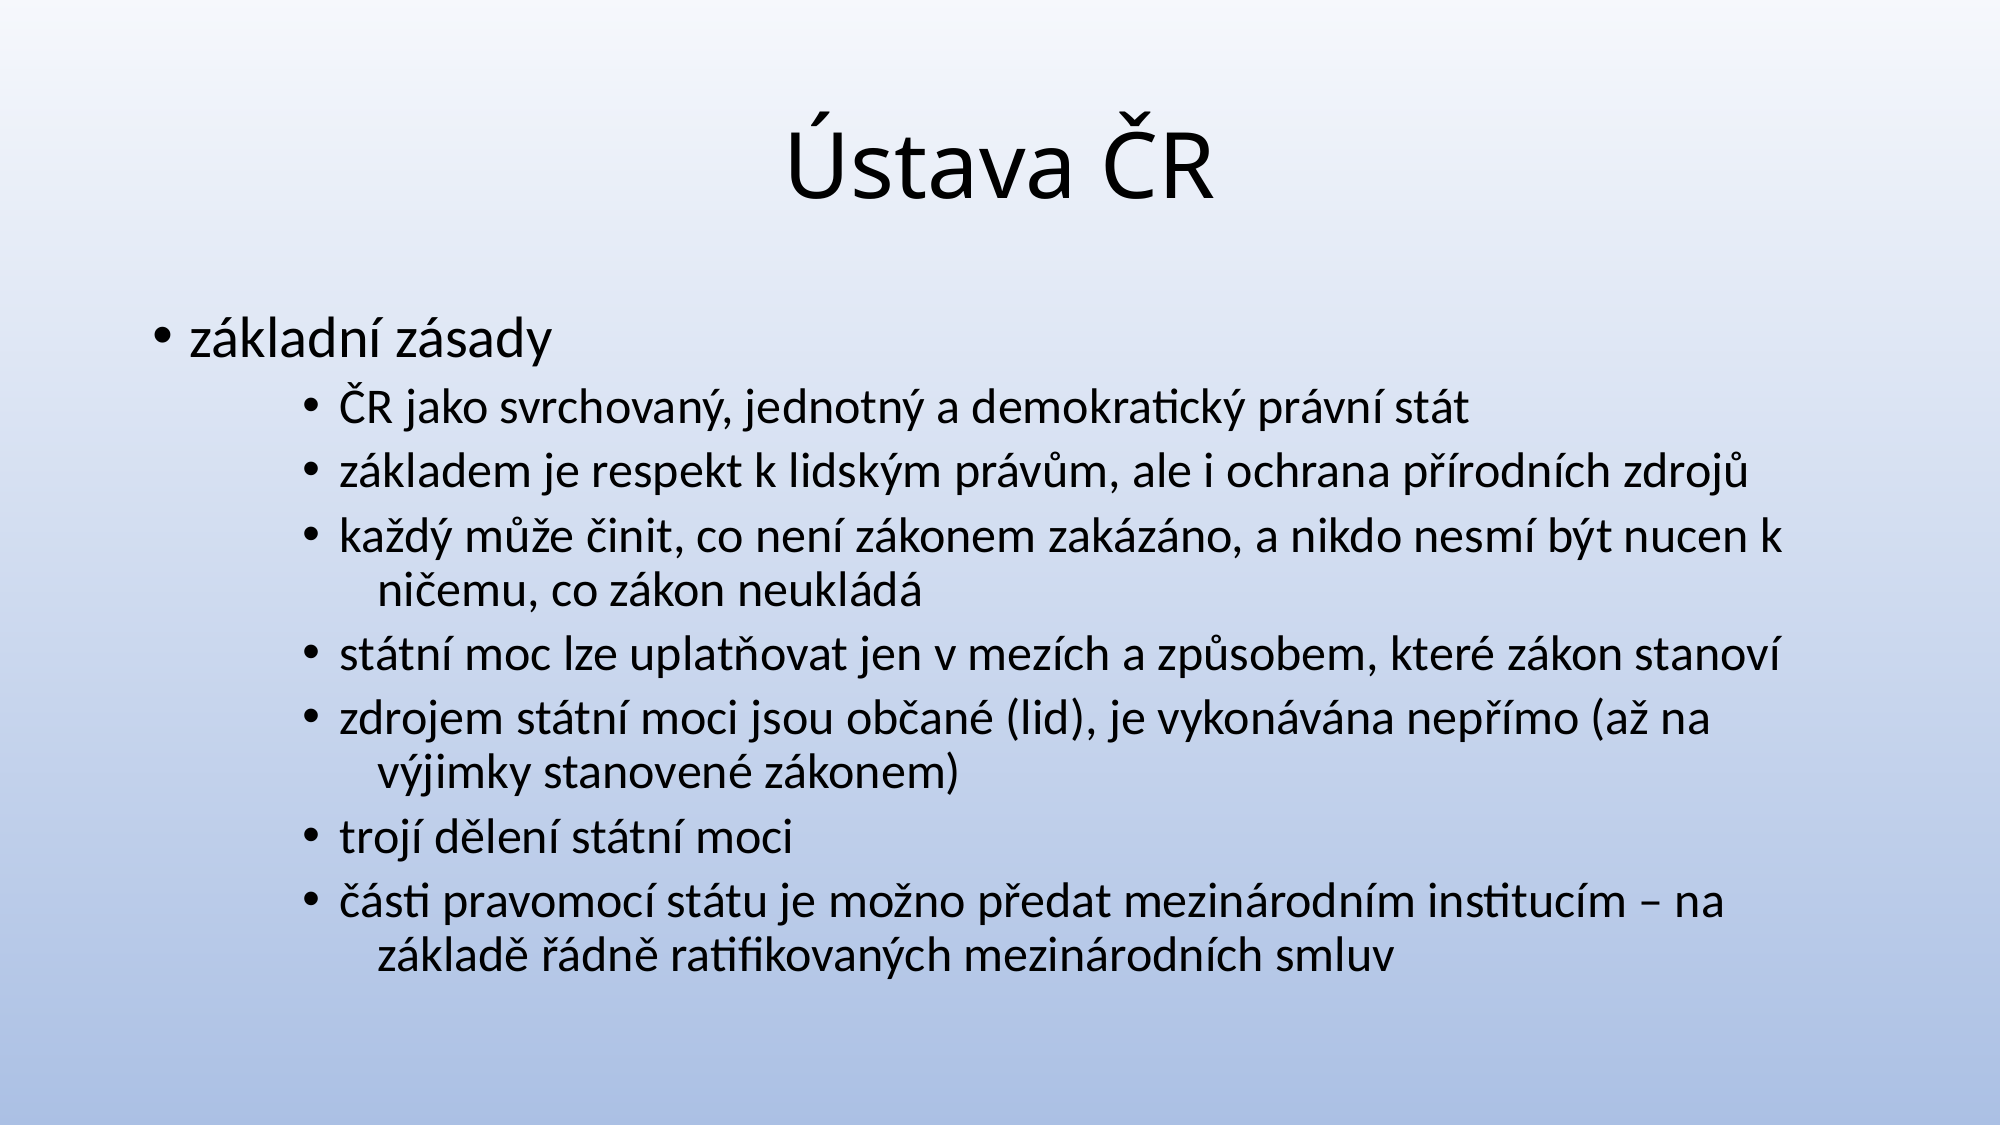

# Ústava ČR
základní zásady
ČR jako svrchovaný, jednotný a demokratický právní stát
základem je respekt k lidským právům, ale i ochrana přírodních zdrojů
každý může činit, co není zákonem zakázáno, a nikdo nesmí být nucen k ničemu, co zákon neukládá
státní moc lze uplatňovat jen v mezích a způsobem, které zákon stanoví
zdrojem státní moci jsou občané (lid), je vykonávána nepřímo (až na výjimky stanovené zákonem)
trojí dělení státní moci
části pravomocí státu je možno předat mezinárodním institucím – na základě řádně ratifikovaných mezinárodních smluv